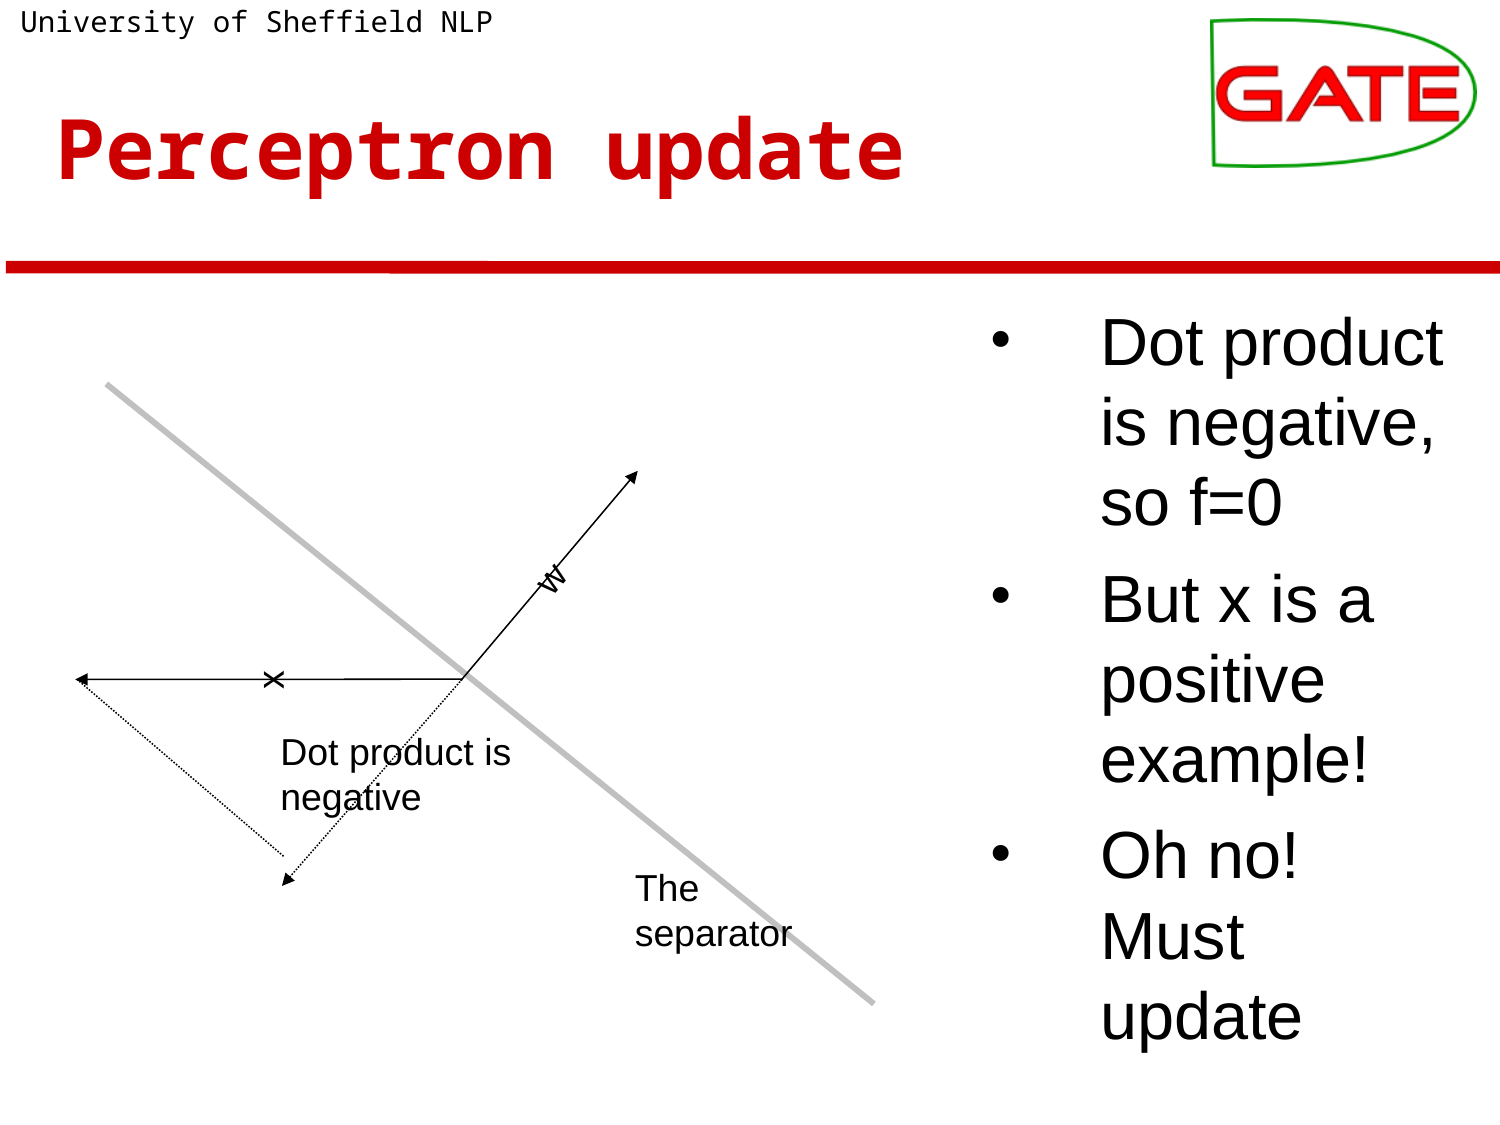

# Perceptron update
Dot product is negative, so f=0
But x is a positive example!
Oh no! Must update
w
x
Dot product is negative
The separator